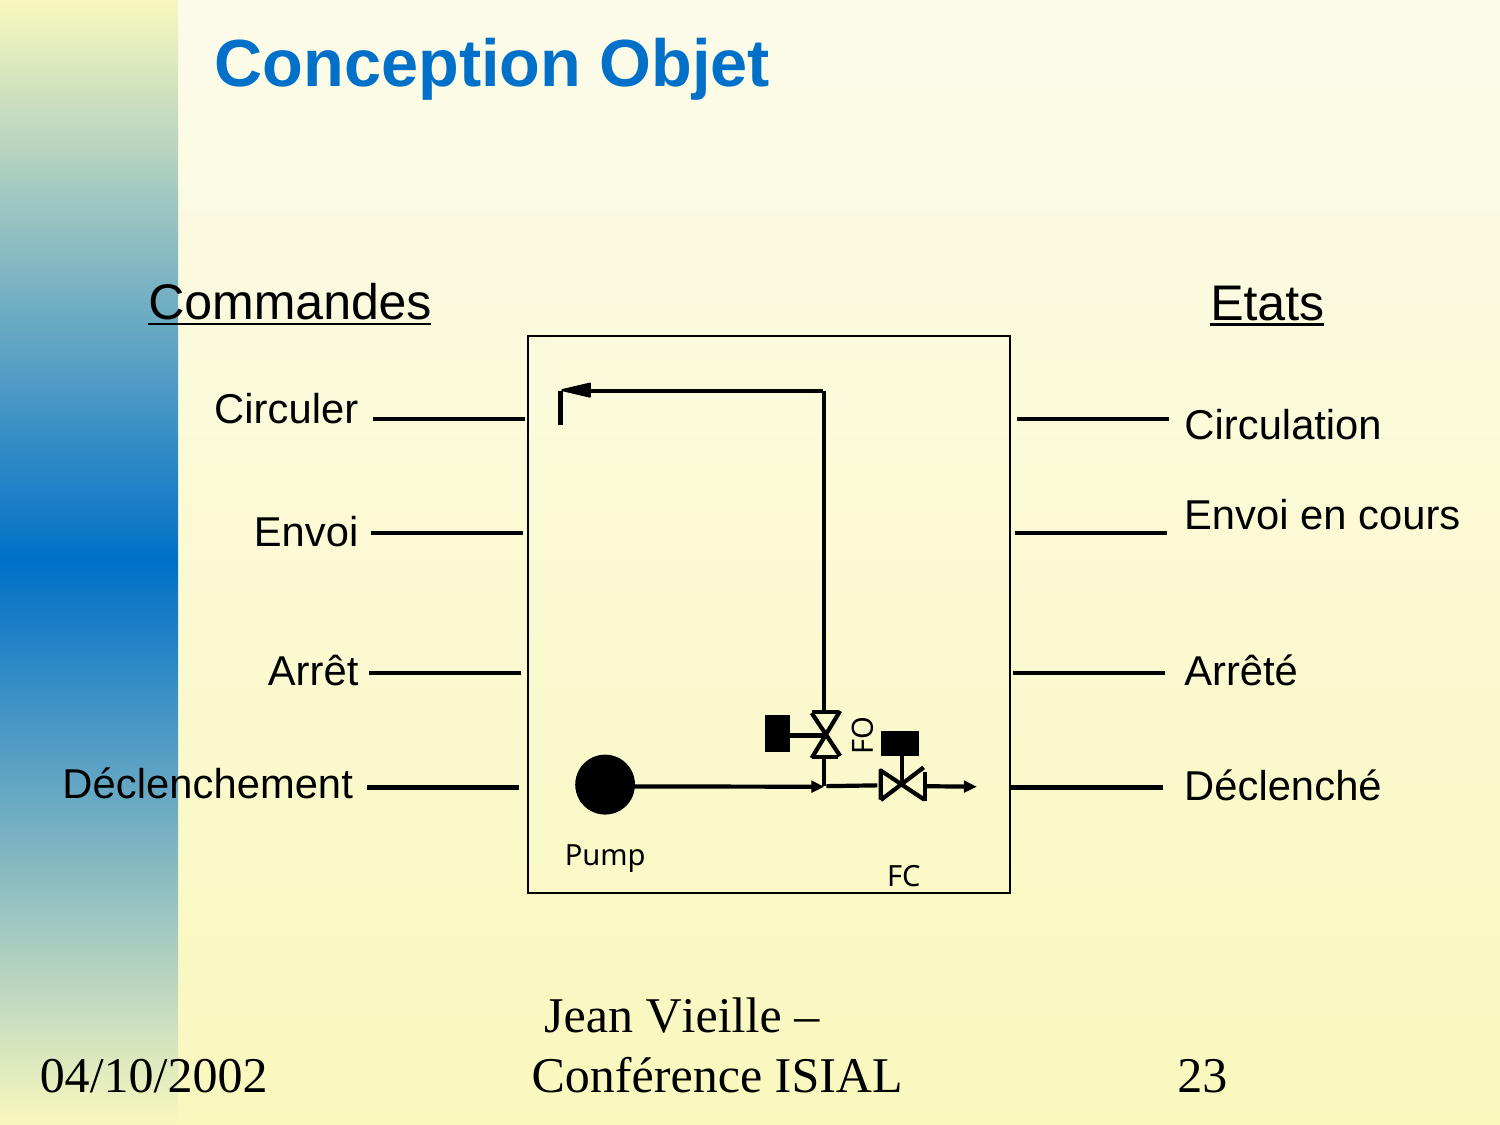

# Conception Objet
Commandes
Etats
Circuler
Circulation
Envoi en cours
Envoi
Arrêt
Arrêté
FO
Déclenchement
Déclenché
Pump
FC
23